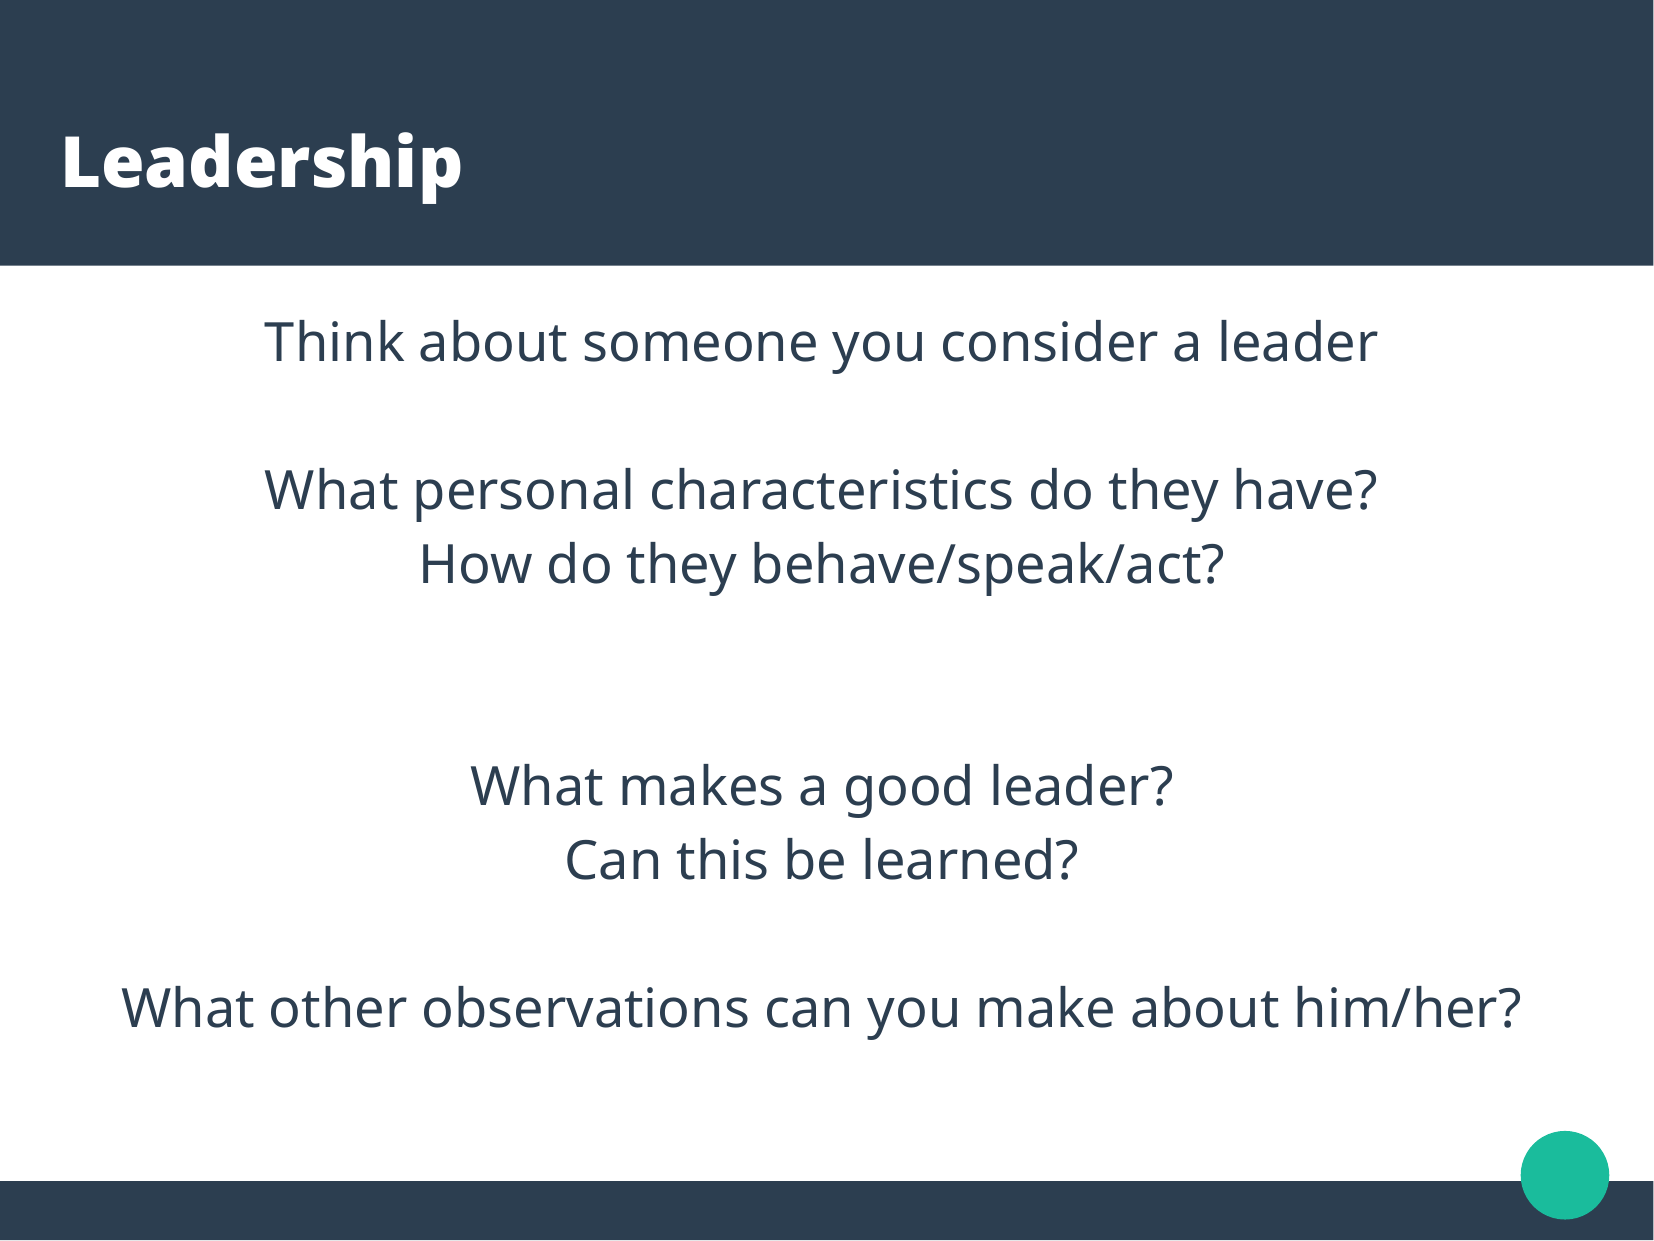

# Leadership
Think about someone you consider a leader
What personal characteristics do they have?
How do they behave/speak/act?
What makes a good leader?
Can this be learned?
What other observations can you make about him/her?